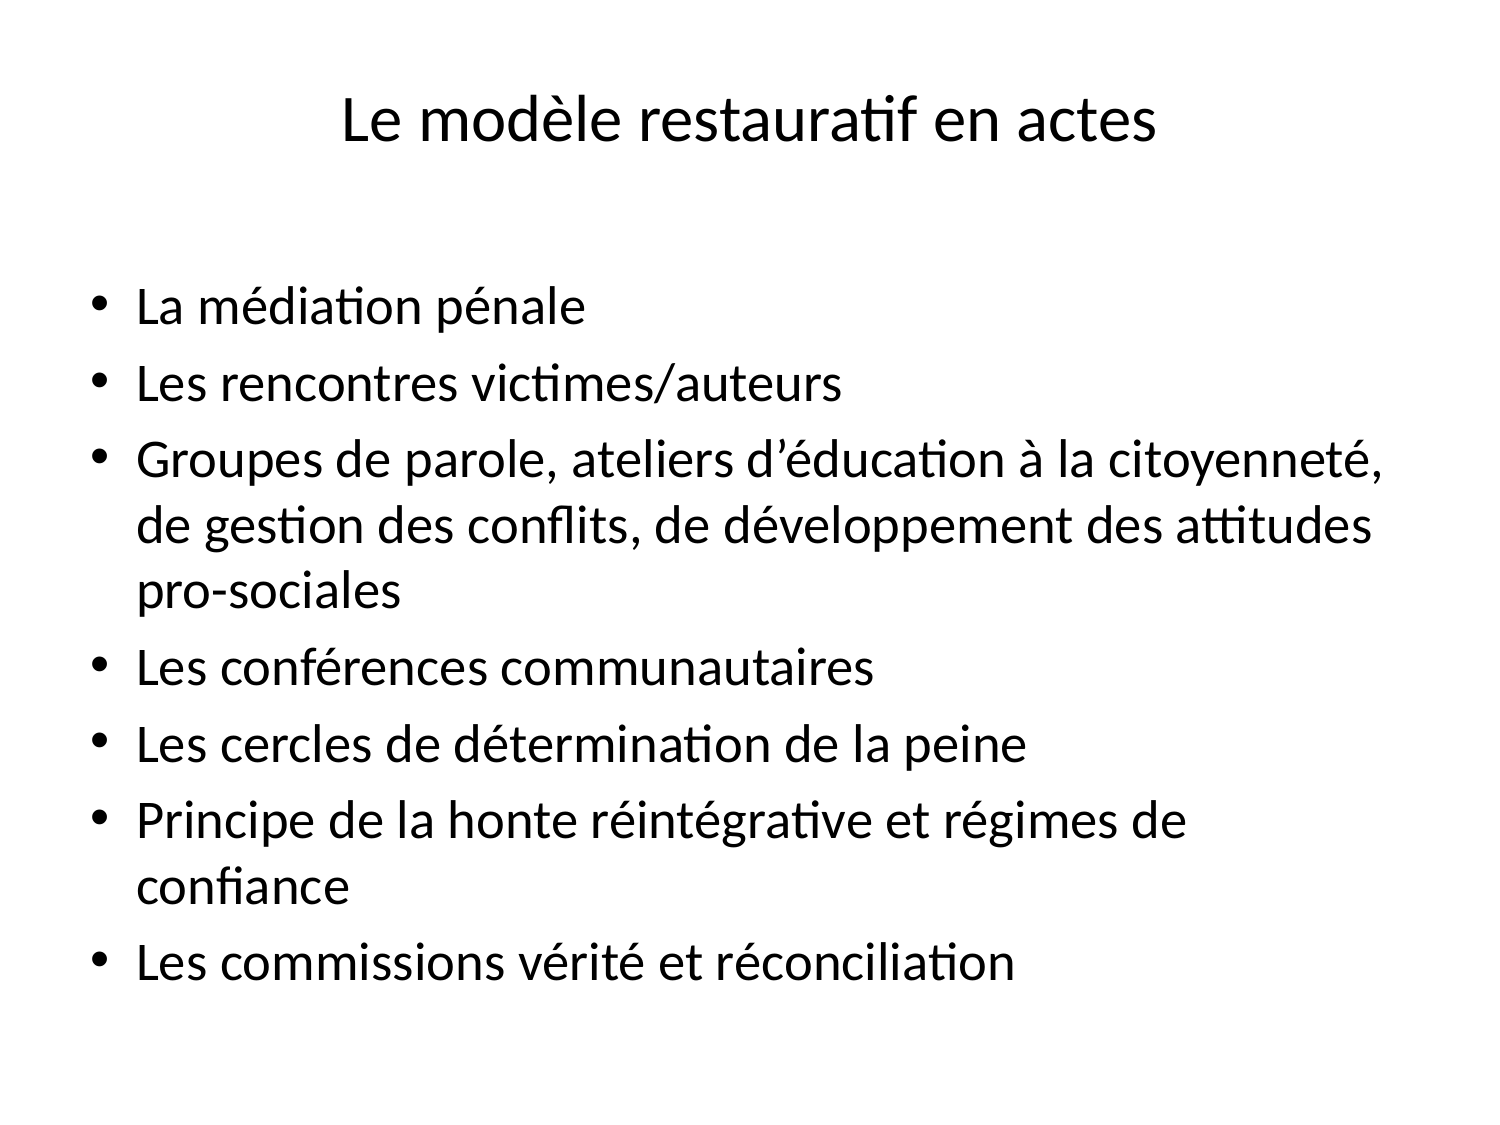

# Le modèle restauratif en actes
La médiation pénale
Les rencontres victimes/auteurs
Groupes de parole, ateliers d’éducation à la citoyenneté, de gestion des conflits, de développement des attitudes pro-sociales
Les conférences communautaires
Les cercles de détermination de la peine
Principe de la honte réintégrative et régimes de confiance
Les commissions vérité et réconciliation